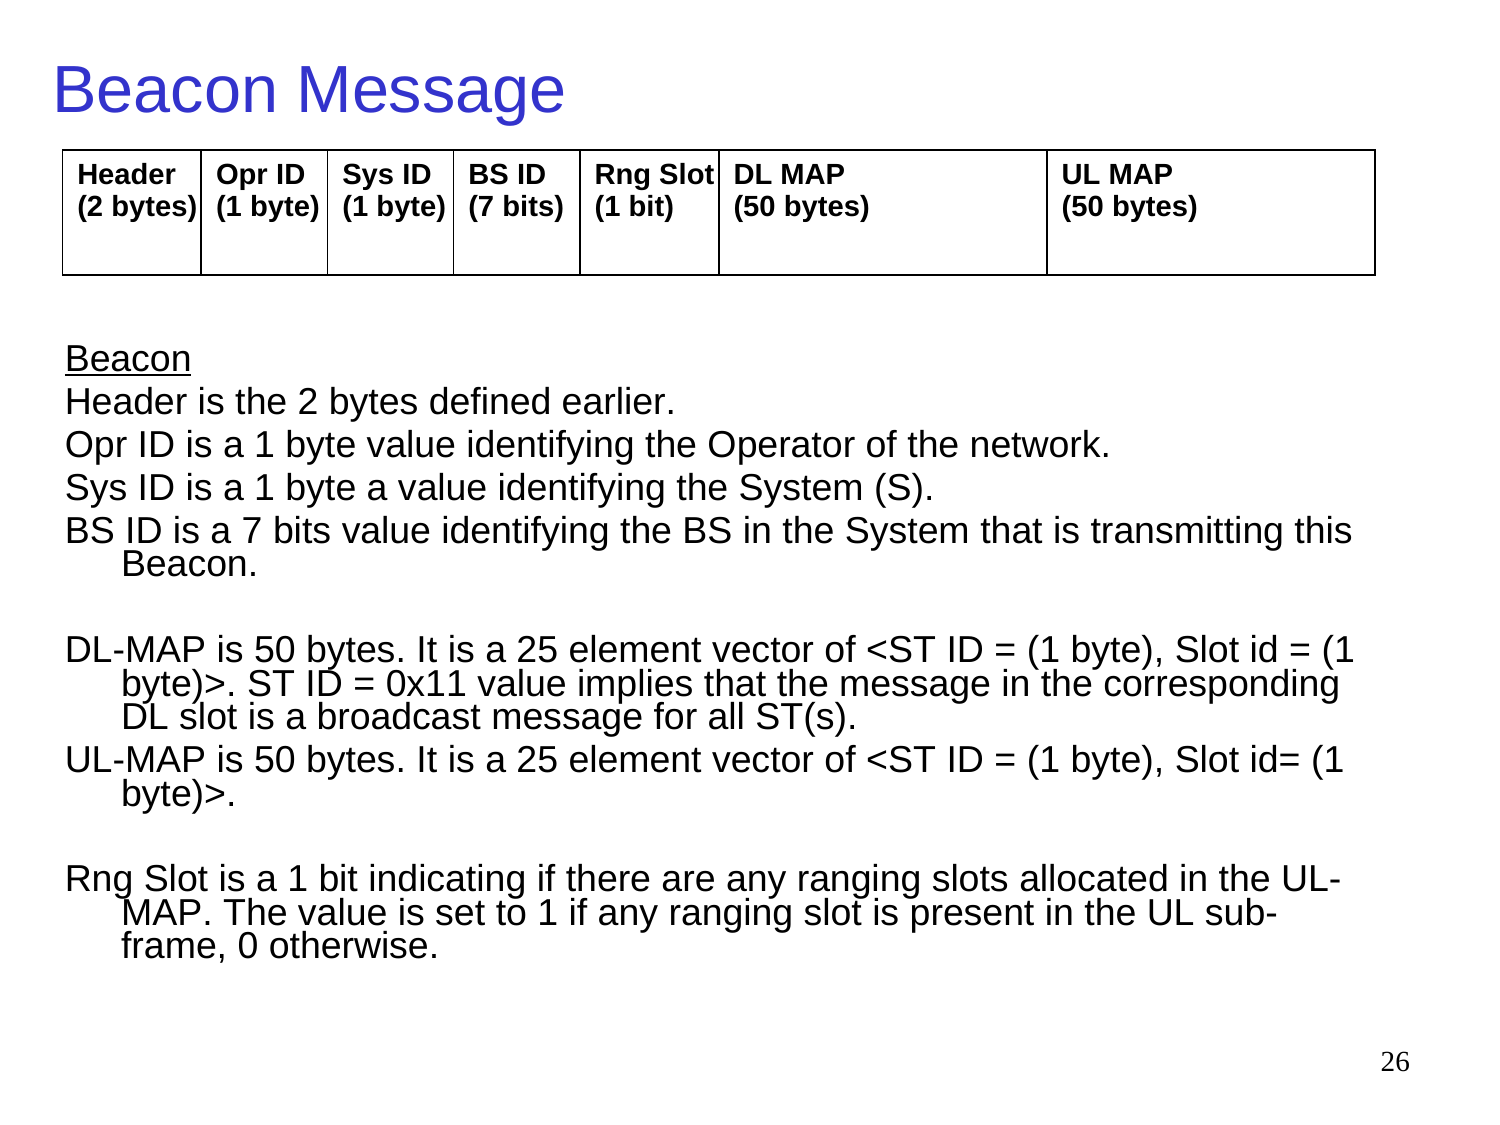

# Beacon Message
Header
(2 bytes)
Opr ID
(1 byte)
Sys ID
(1 byte)
BS ID
(7 bits)
Rng Slot
(1 bit)
DL MAP
(50 bytes)
UL MAP
(50 bytes)
Beacon
Header is the 2 bytes defined earlier.
Opr ID is a 1 byte value identifying the Operator of the network.
Sys ID is a 1 byte a value identifying the System (S).
BS ID is a 7 bits value identifying the BS in the System that is transmitting this Beacon.
DL-MAP is 50 bytes. It is a 25 element vector of <ST ID = (1 byte), Slot id = (1 byte)>. ST ID = 0x11 value implies that the message in the corresponding DL slot is a broadcast message for all ST(s).
UL-MAP is 50 bytes. It is a 25 element vector of <ST ID = (1 byte), Slot id= (1 byte)>.
Rng Slot is a 1 bit indicating if there are any ranging slots allocated in the UL-MAP. The value is set to 1 if any ranging slot is present in the UL sub-frame, 0 otherwise.
26